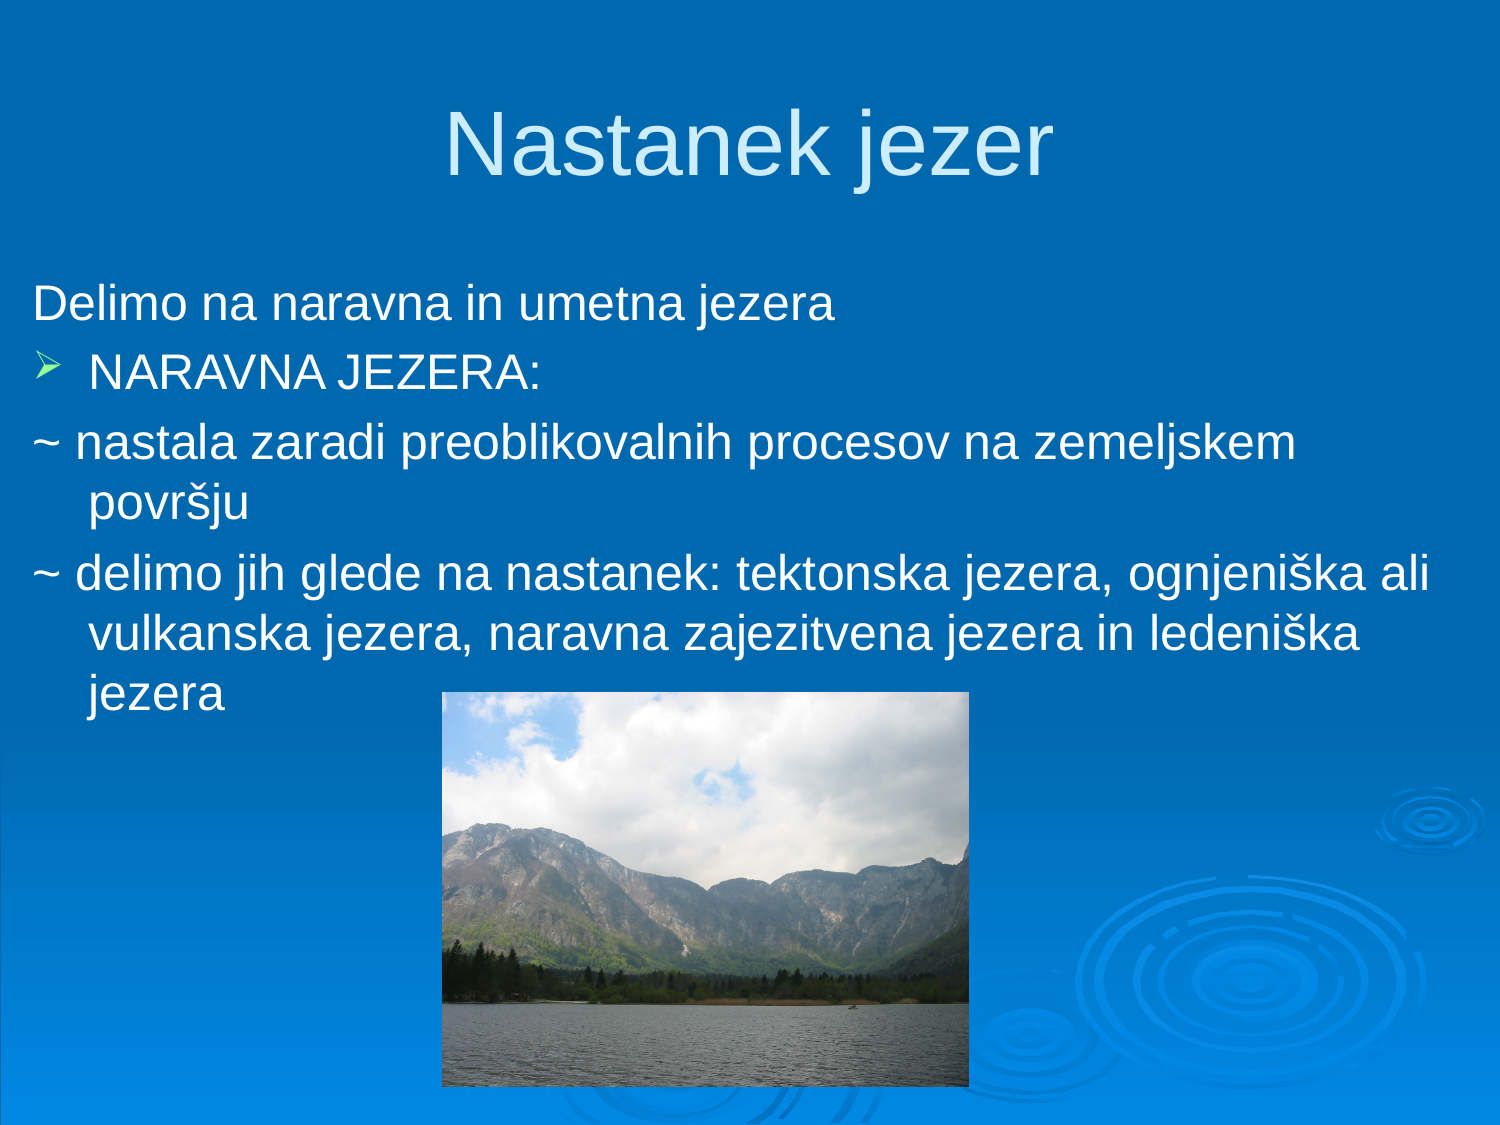

# Nastanek jezer
Delimo na naravna in umetna jezera
NARAVNA JEZERA:
~ nastala zaradi preoblikovalnih procesov na zemeljskem površju
~ delimo jih glede na nastanek: tektonska jezera, ognjeniška ali vulkanska jezera, naravna zajezitvena jezera in ledeniška jezera